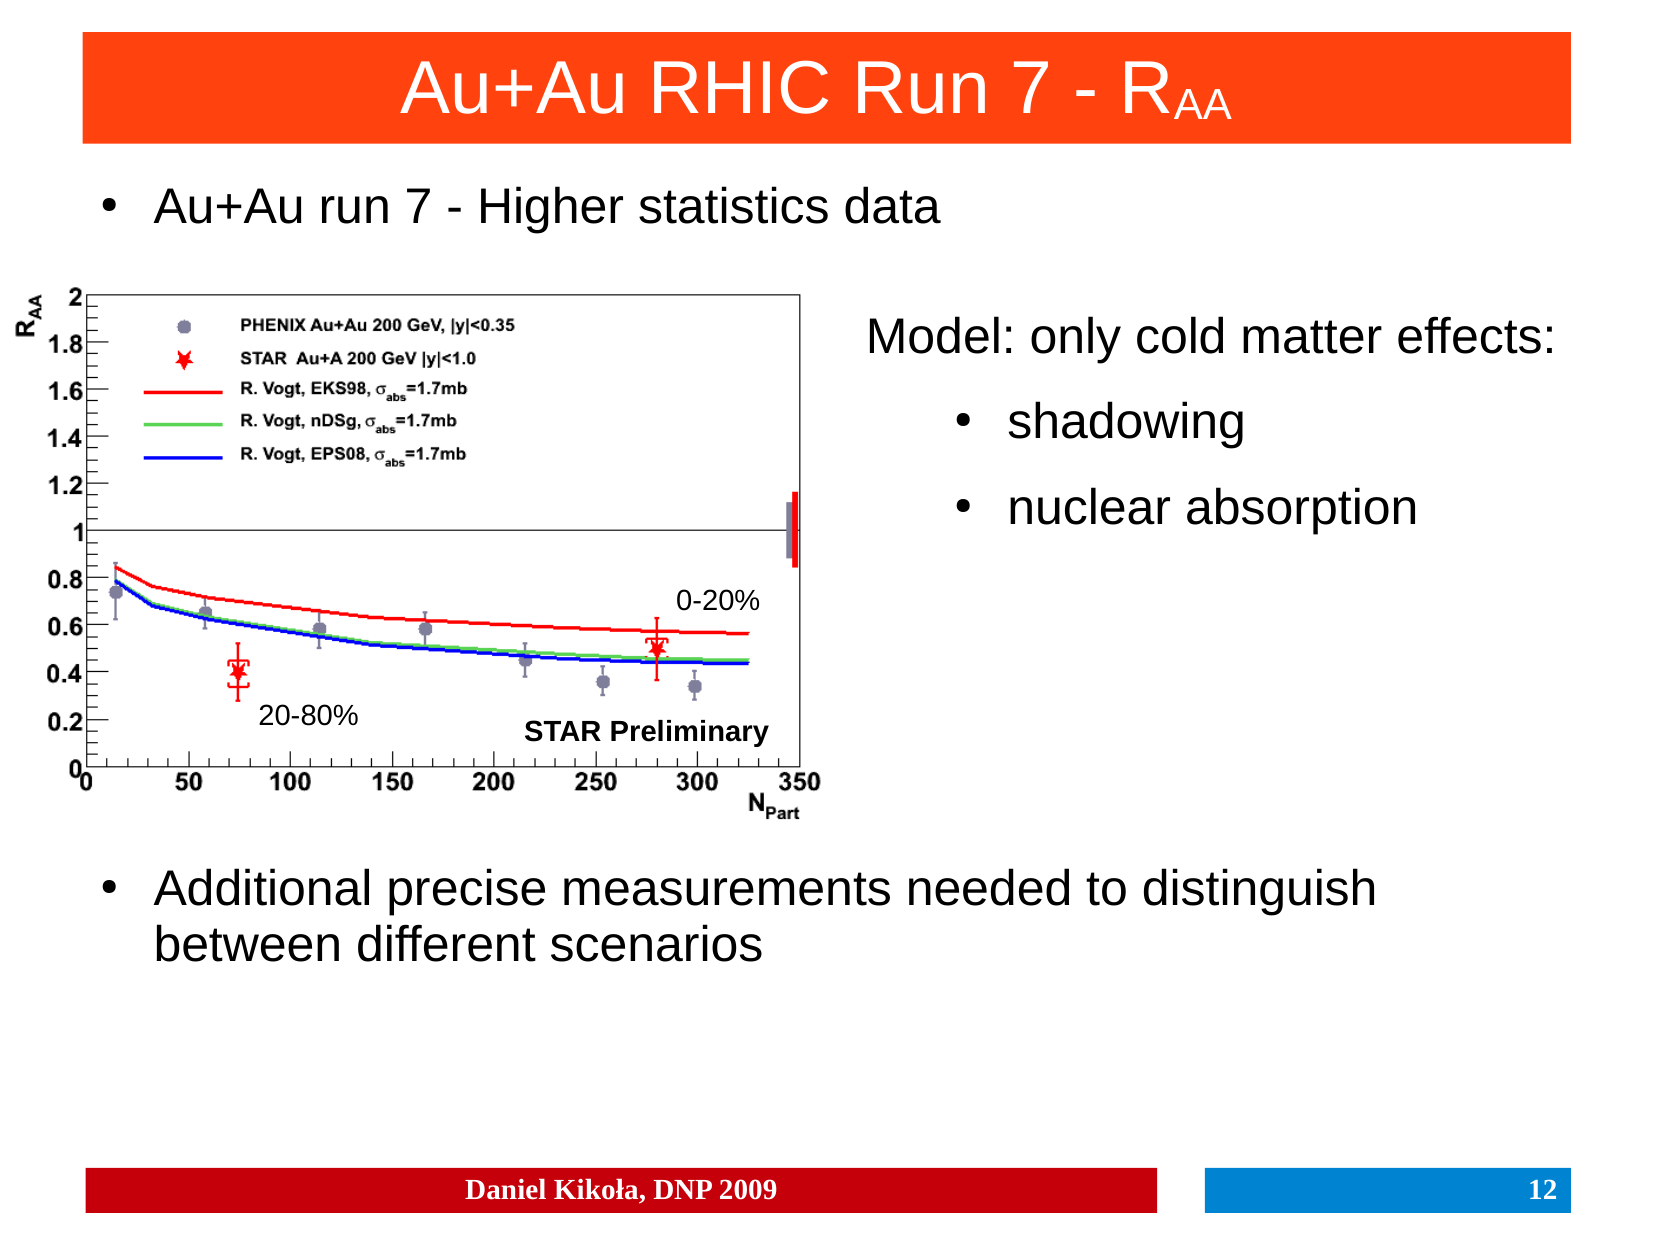

# Au+Au RHIC Run 7 - RAA
Au+Au run 7 - Higher statistics data
Additional precise measurements needed to distinguish between different scenarios
Model: only cold matter effects:
shadowing
nuclear absorption
0-20%
20-80%
STAR Preliminary
Daniel Kikoła, DNP 2009
12